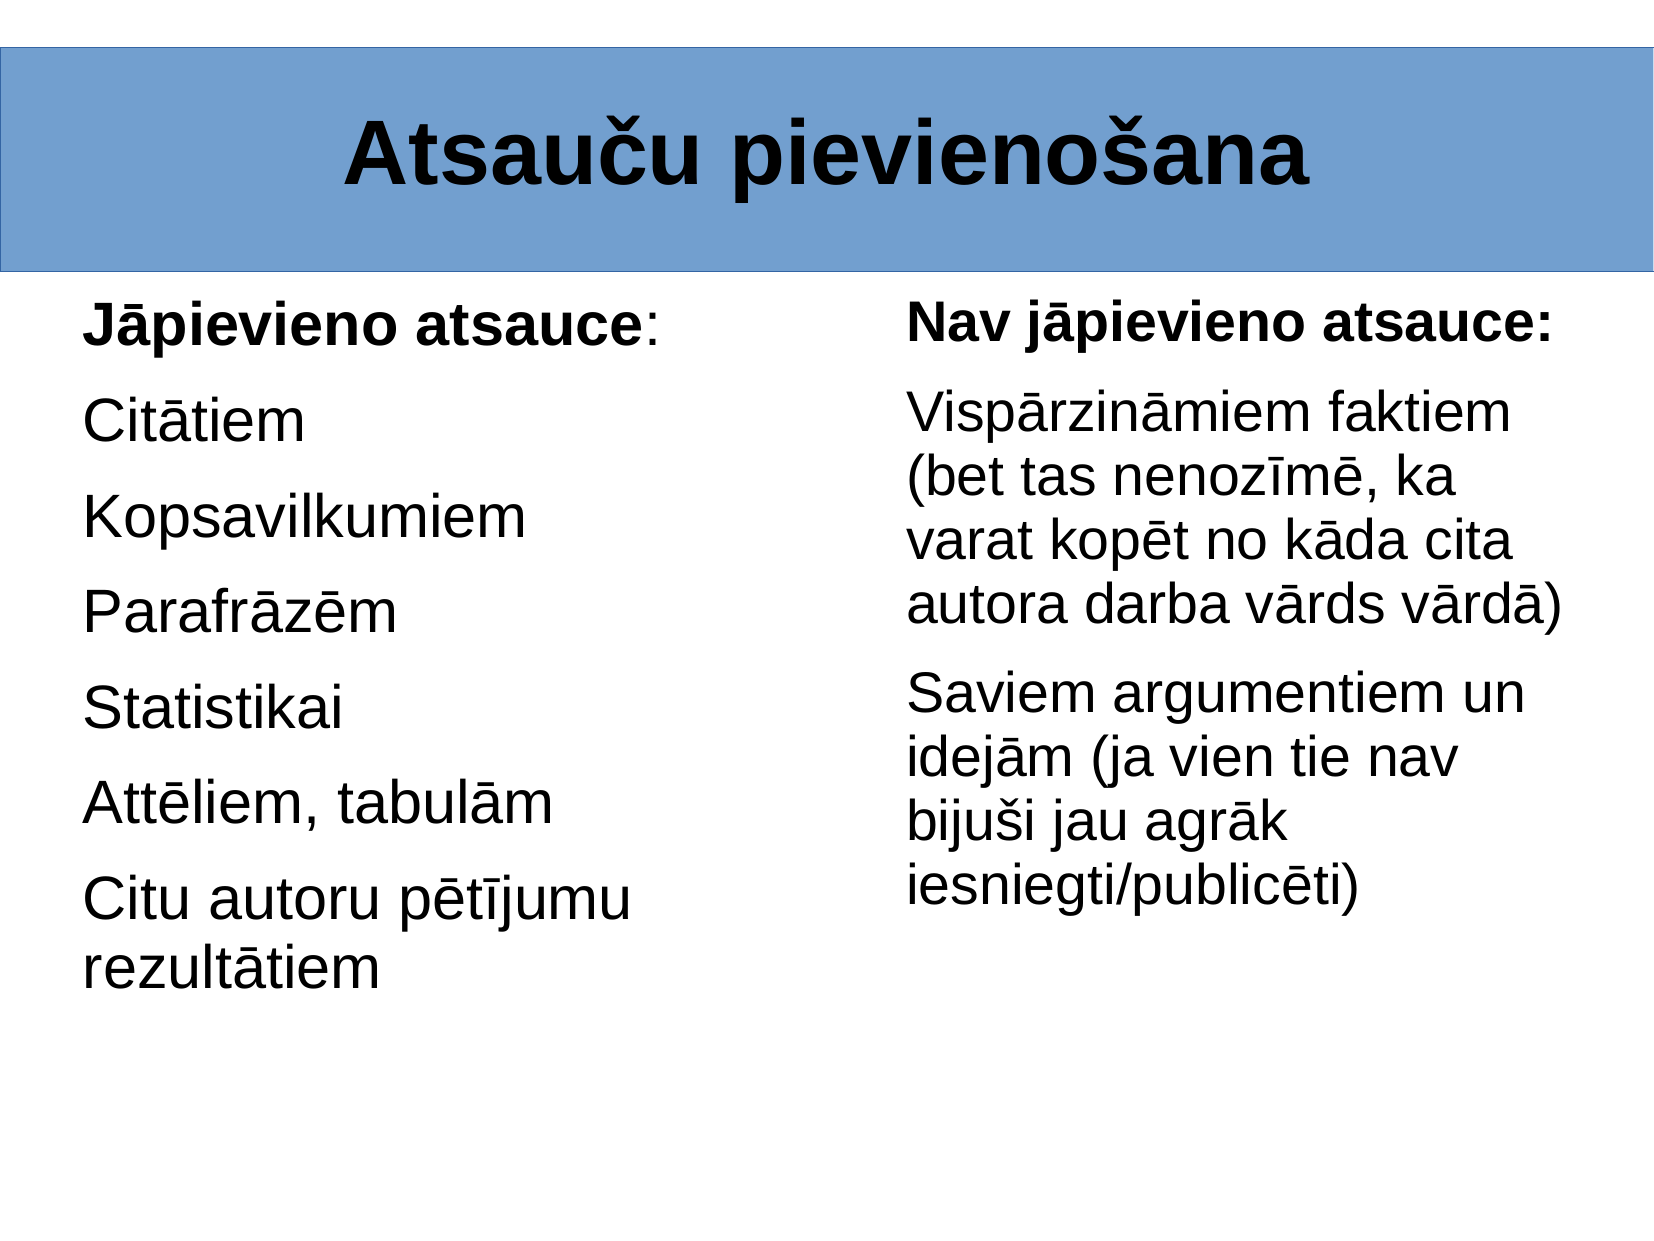

# Atsauču pievienošana
Jāpievieno atsauce:
Citātiem
Kopsavilkumiem
Parafrāzēm
Statistikai
Attēliem, tabulām
Citu autoru pētījumu rezultātiem
Nav jāpievieno atsauce:
Vispārzināmiem faktiem (bet tas nenozīmē, ka varat kopēt no kāda cita autora darba vārds vārdā)
Saviem argumentiem un idejām (ja vien tie nav bijuši jau agrāk iesniegti/publicēti)